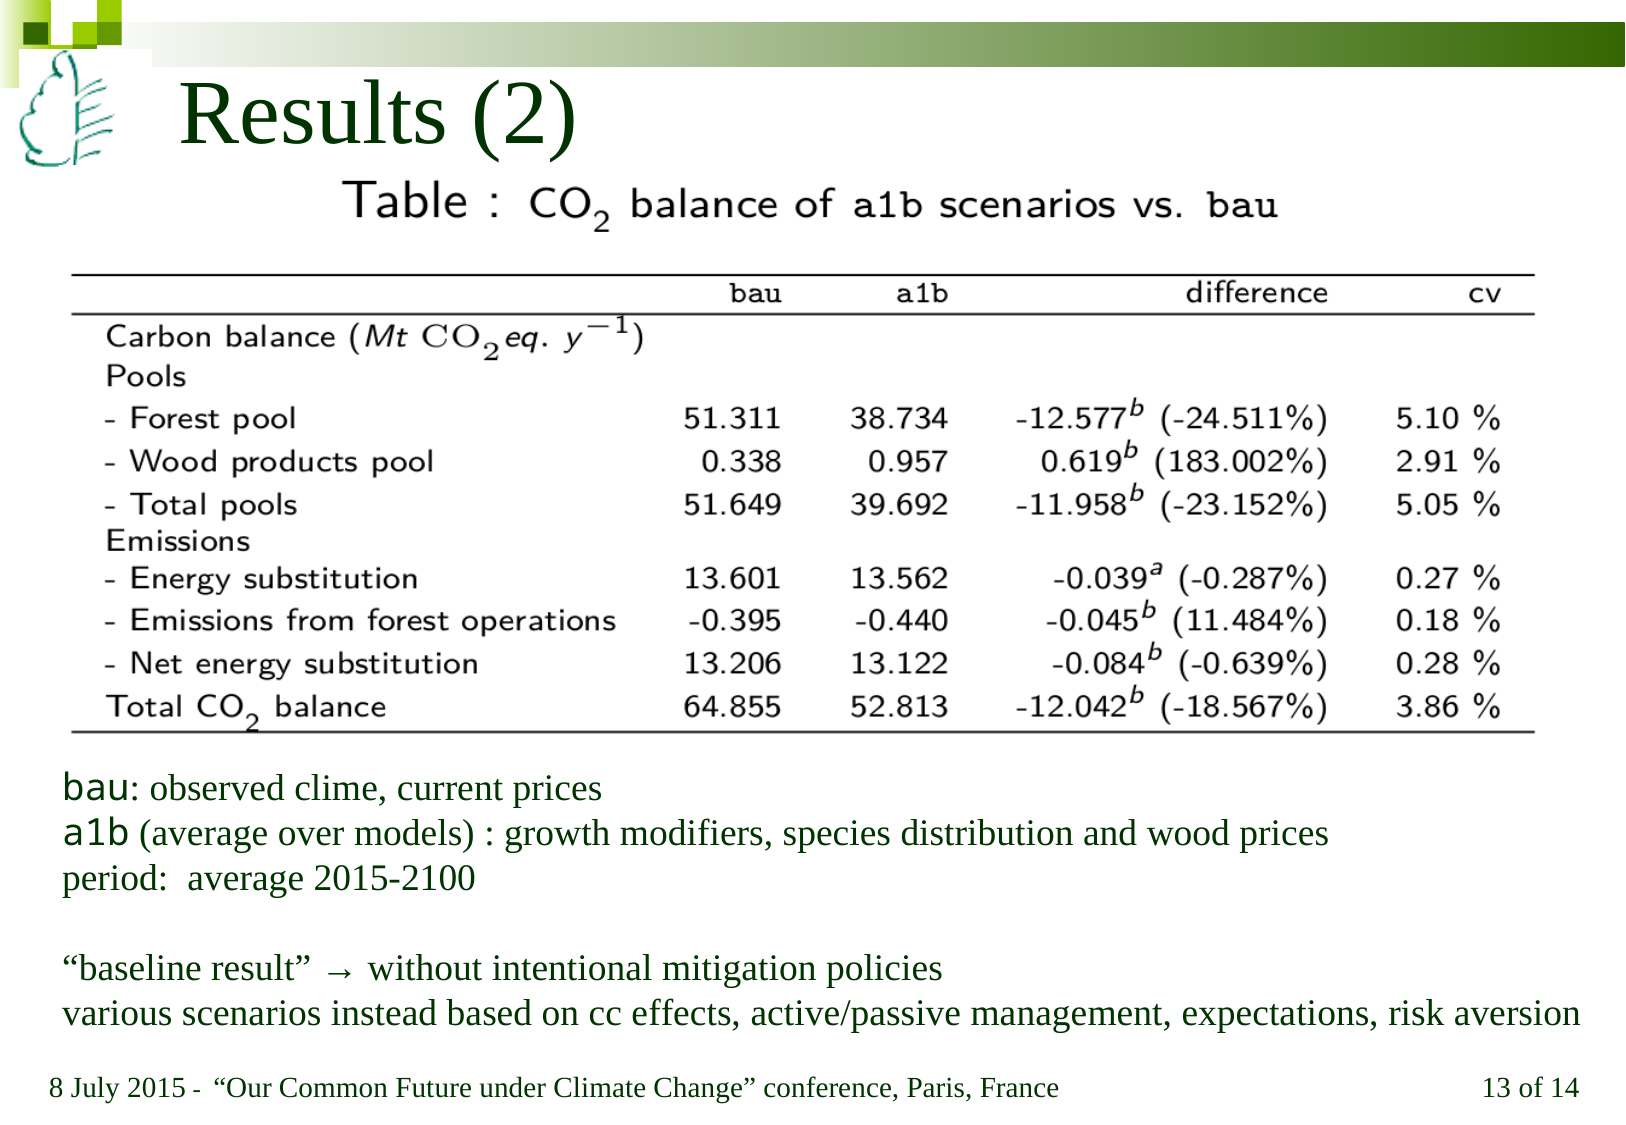

# Results (2)
bau: observed clime, current prices
a1b (average over models) : growth modifiers, species distribution and wood prices
period: average 2015-2100
“baseline result” → without intentional mitigation policies
various scenarios instead based on cc effects, active/passive management, expectations, risk aversion